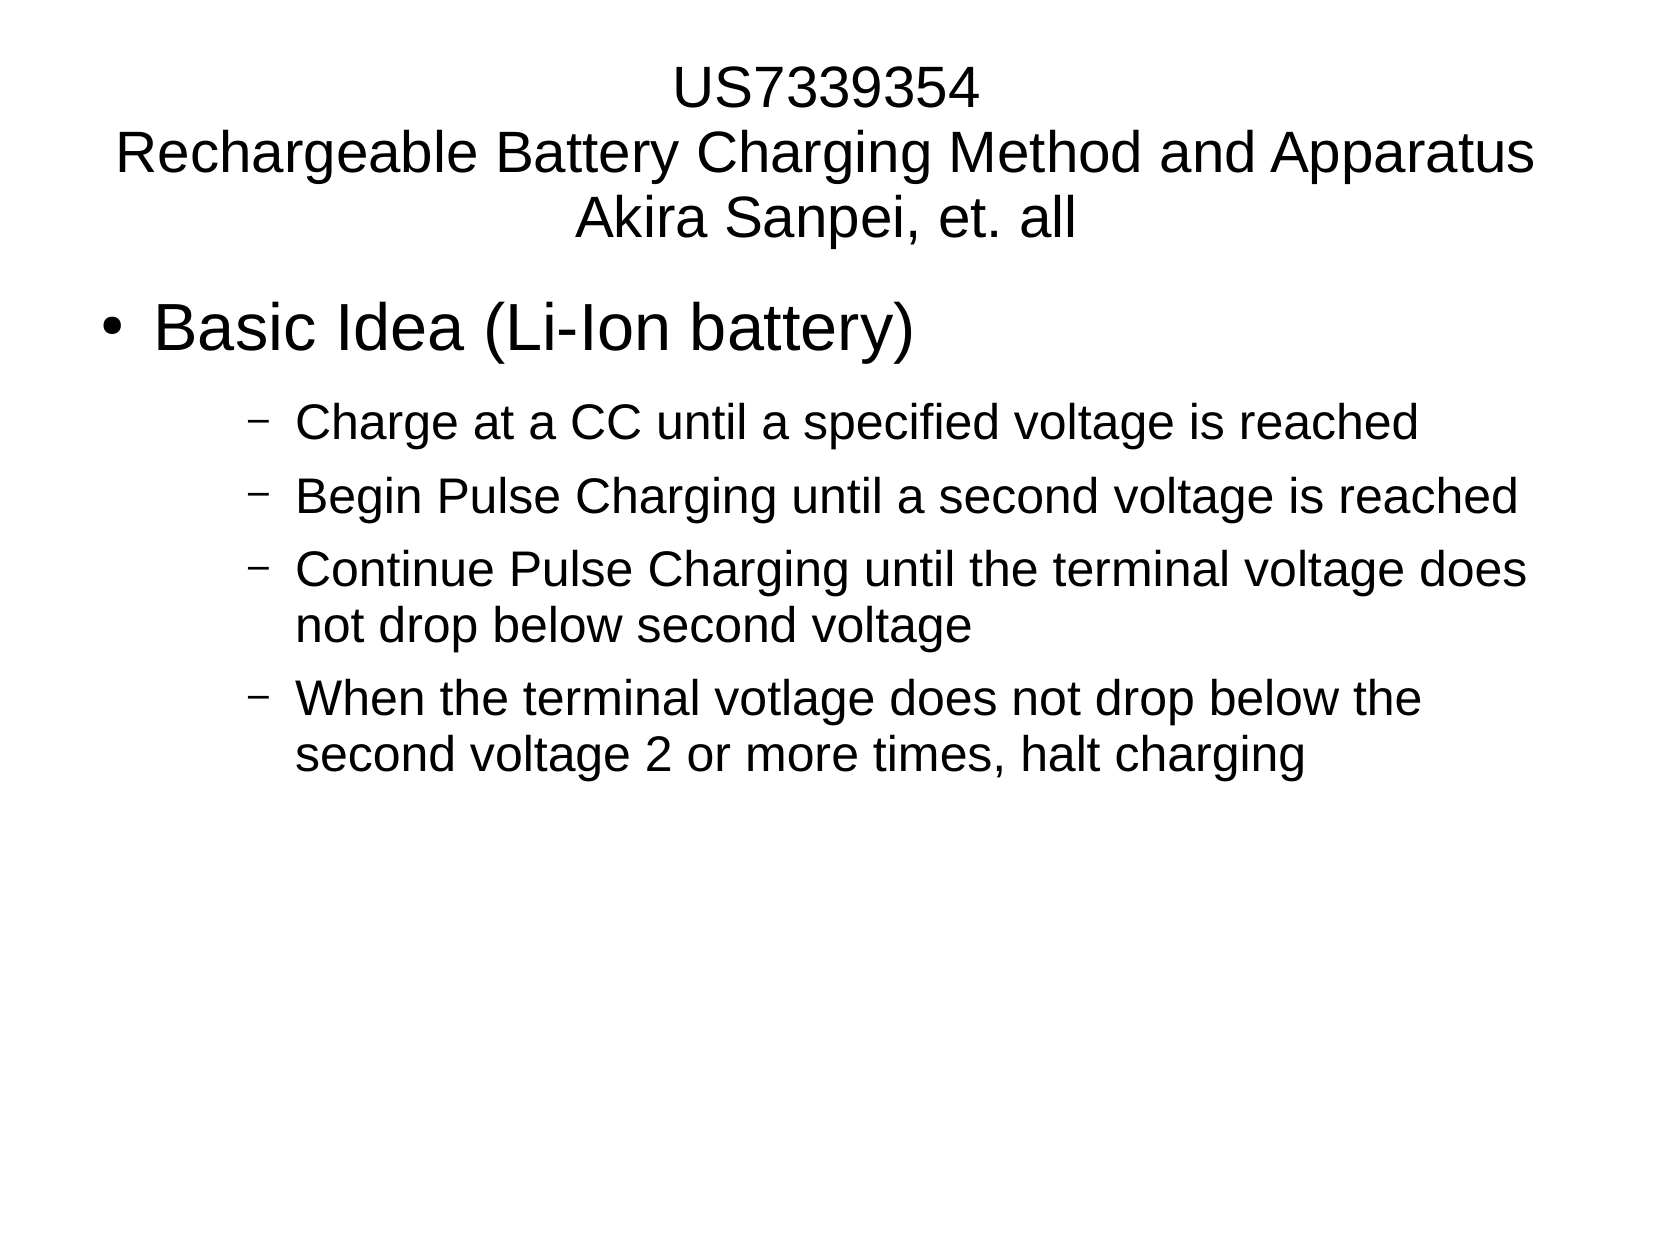

# US7339354 Rechargeable Battery Charging Method and Apparatus Akira Sanpei, et. all
Basic Idea (Li-Ion battery)
Charge at a CC until a specified voltage is reached
Begin Pulse Charging until a second voltage is reached
Continue Pulse Charging until the terminal voltage does not drop below second voltage
When the terminal votlage does not drop below the second voltage 2 or more times, halt charging